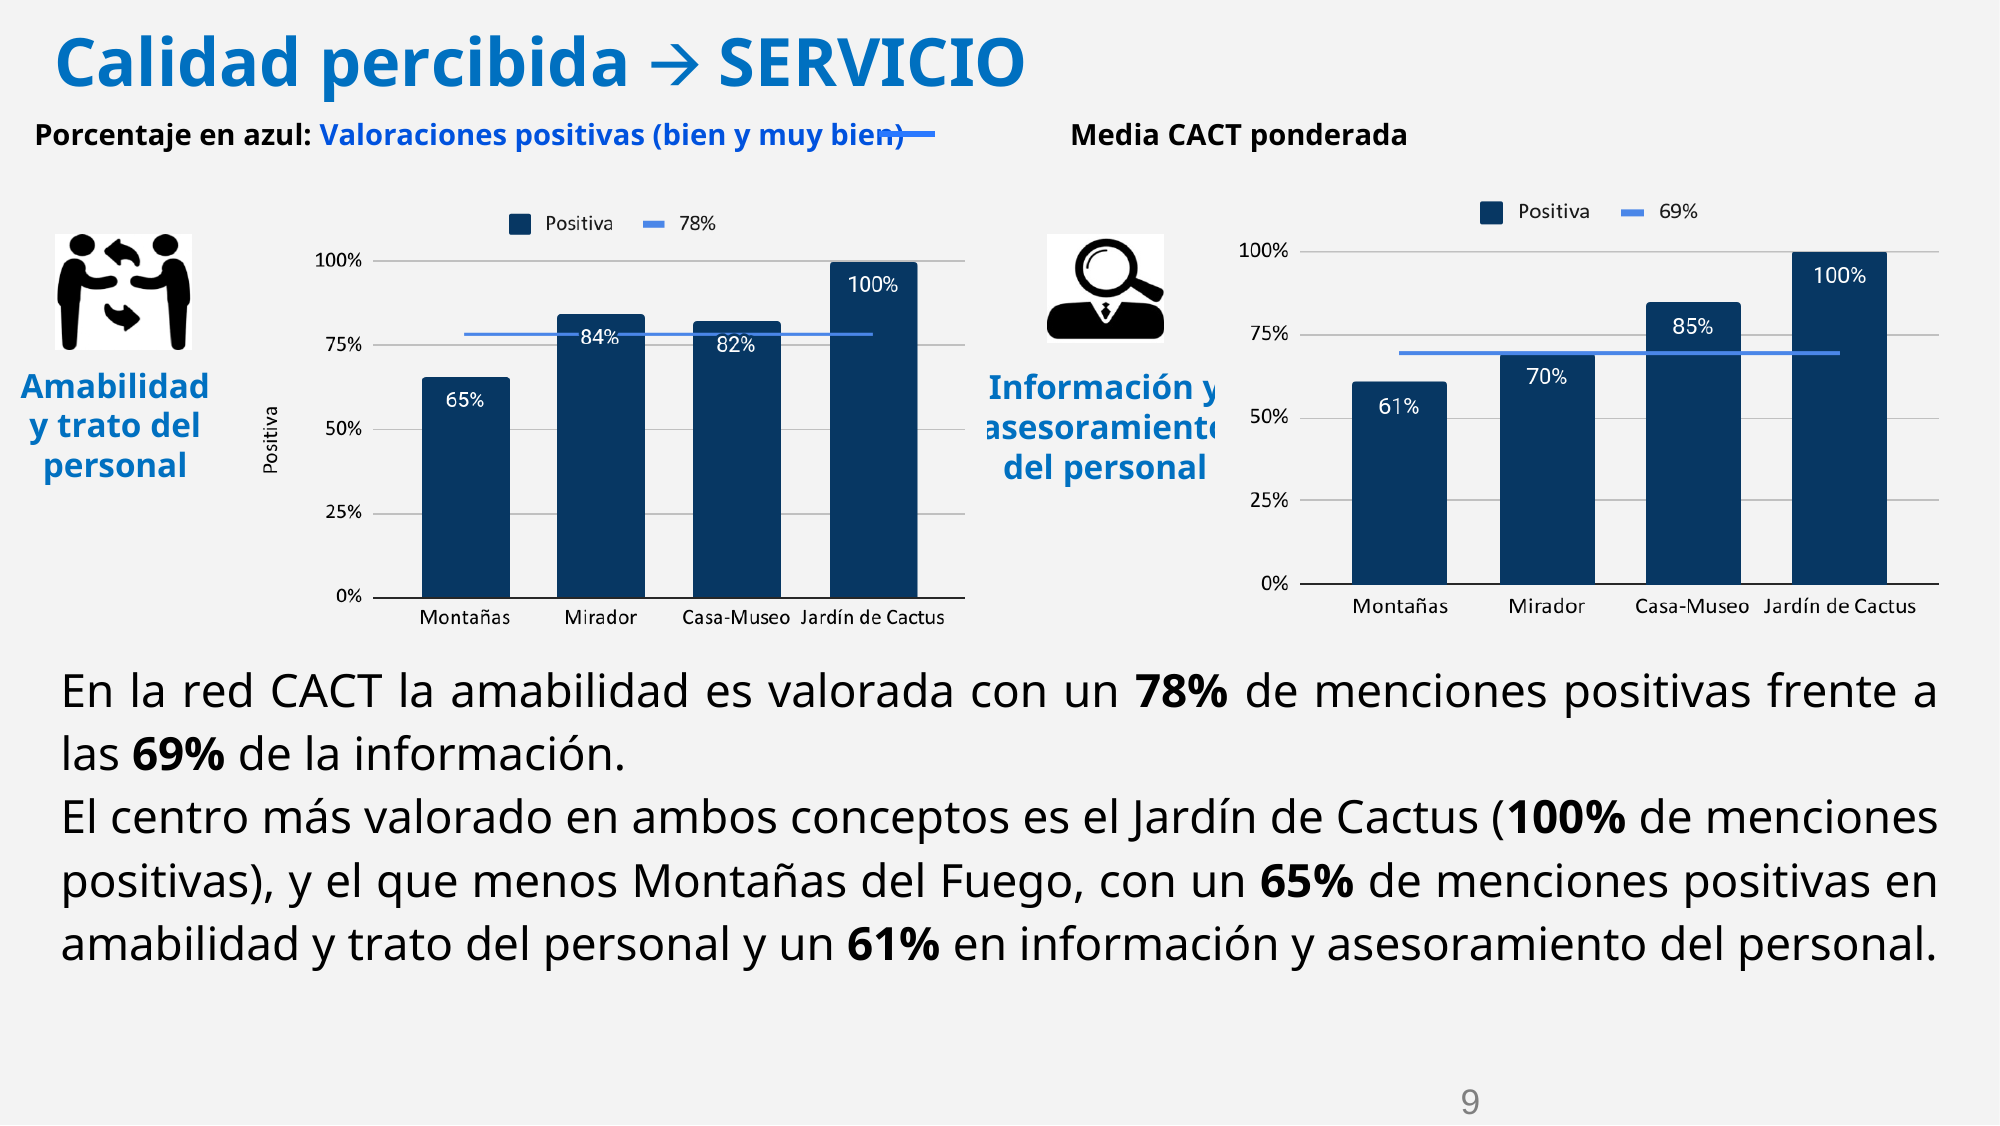

Calidad percibida 🡪 SERVICIO
 Porcentaje en azul: Valoraciones positivas (bien y muy bien) Media CACT ponderada
Amabilidad y trato del personal
Información y asesoramiento del personal
En la red CACT la amabilidad es valorada con un 78% de menciones positivas frente a las 69% de la información.
El centro más valorado en ambos conceptos es el Jardín de Cactus (100% de menciones positivas), y el que menos Montañas del Fuego, con un 65% de menciones positivas en amabilidad y trato del personal y un 61% en información y asesoramiento del personal.